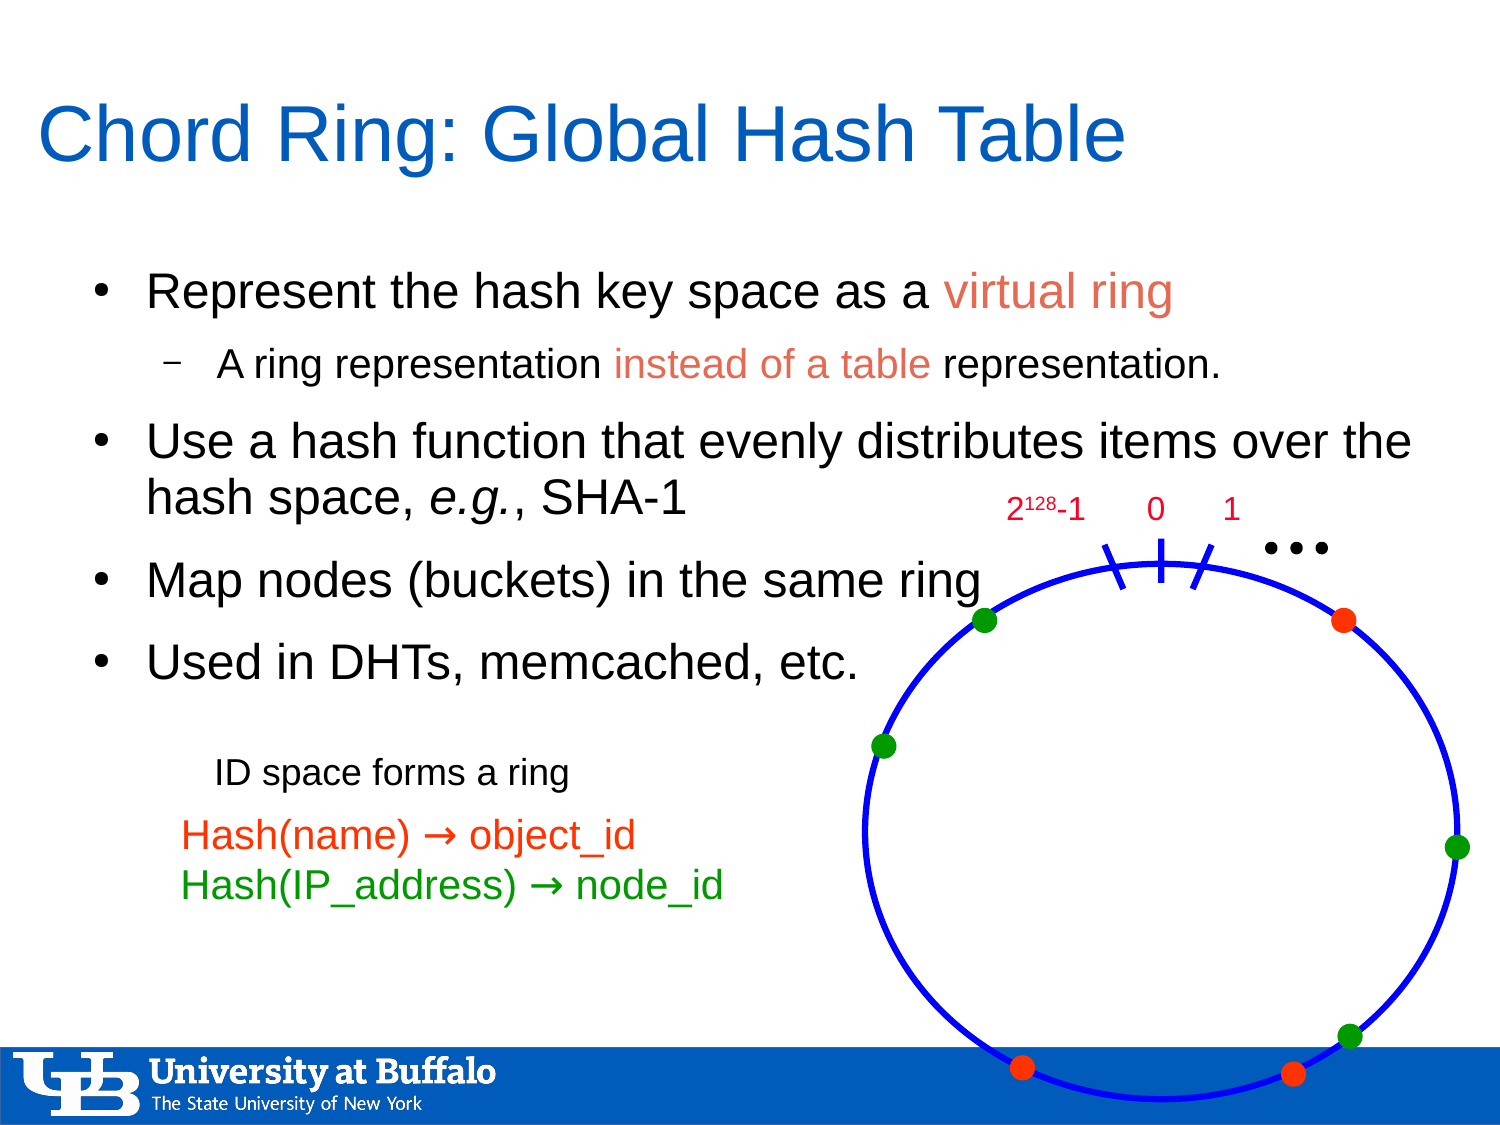

Chord Ring: Global Hash Table
# Represent the hash key space as a virtual ring
A ring representation instead of a table representation.
Use a hash function that evenly distributes items over the hash space, e.g., SHA-1
Map nodes (buckets) in the same ring
Used in DHTs, memcached, etc.
2128-1
0
1
ID space forms a ring
Hash(name) → object_id
Hash(IP_address) → node_id